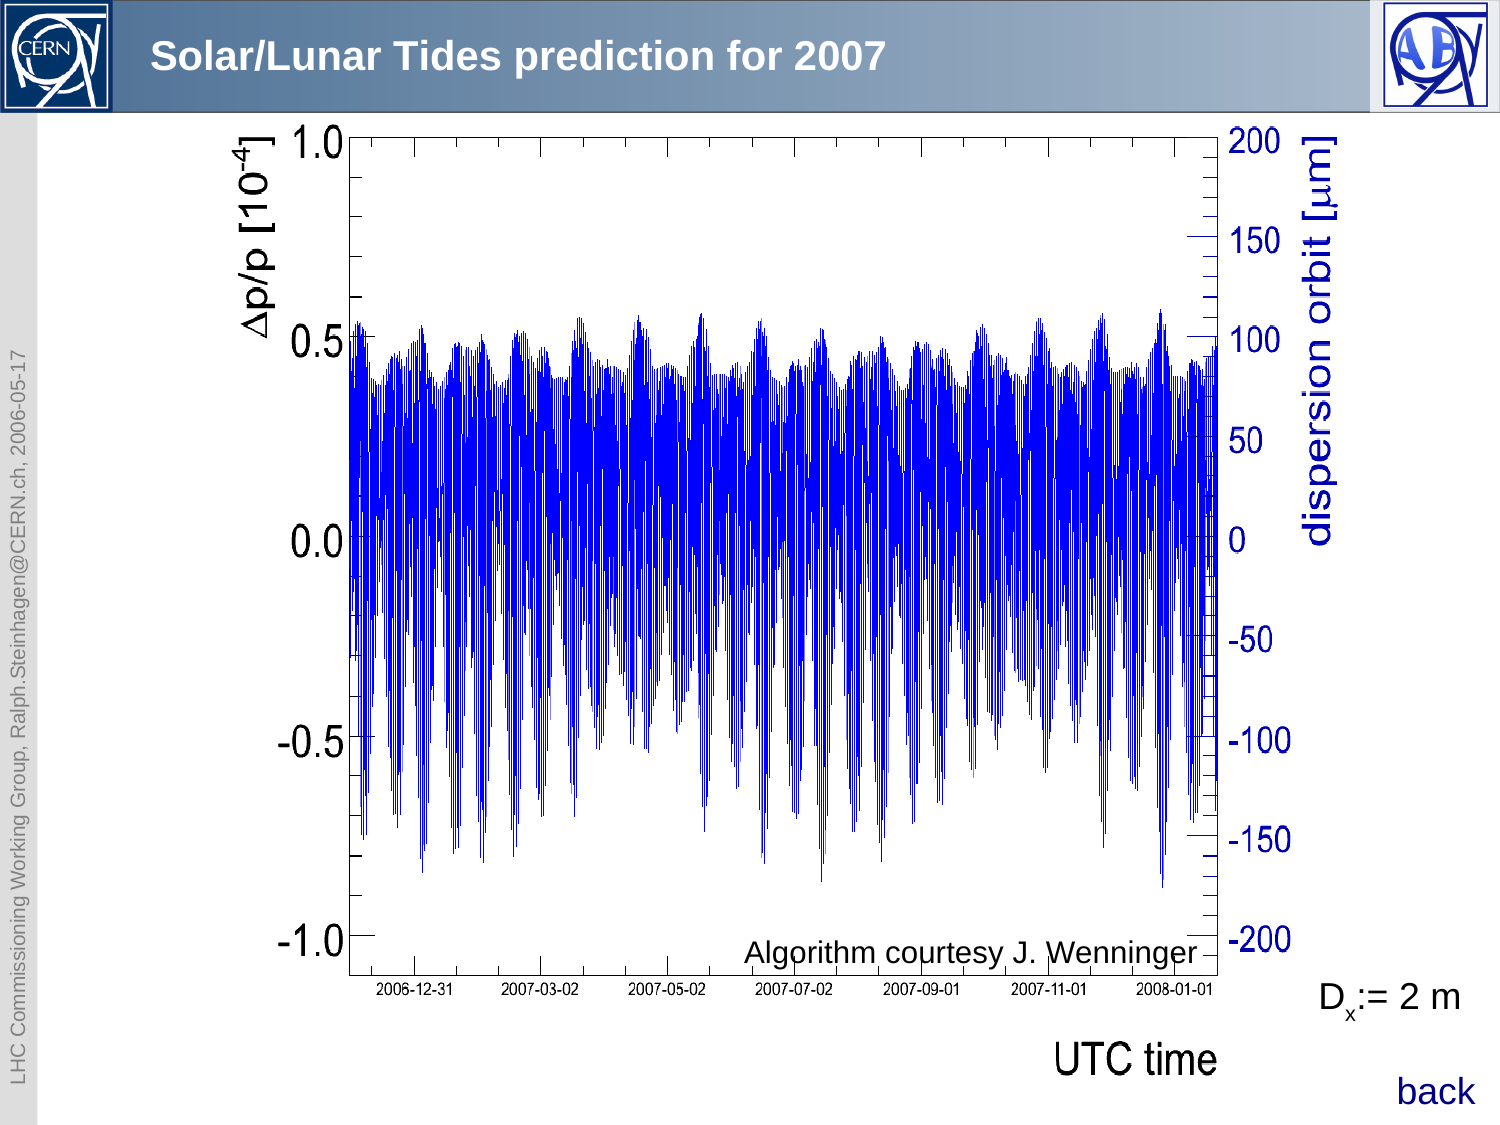

# Solar/Lunar Tides prediction for 2007
Algorithm courtesy J. Wenninger
Dx:= 2 m
back